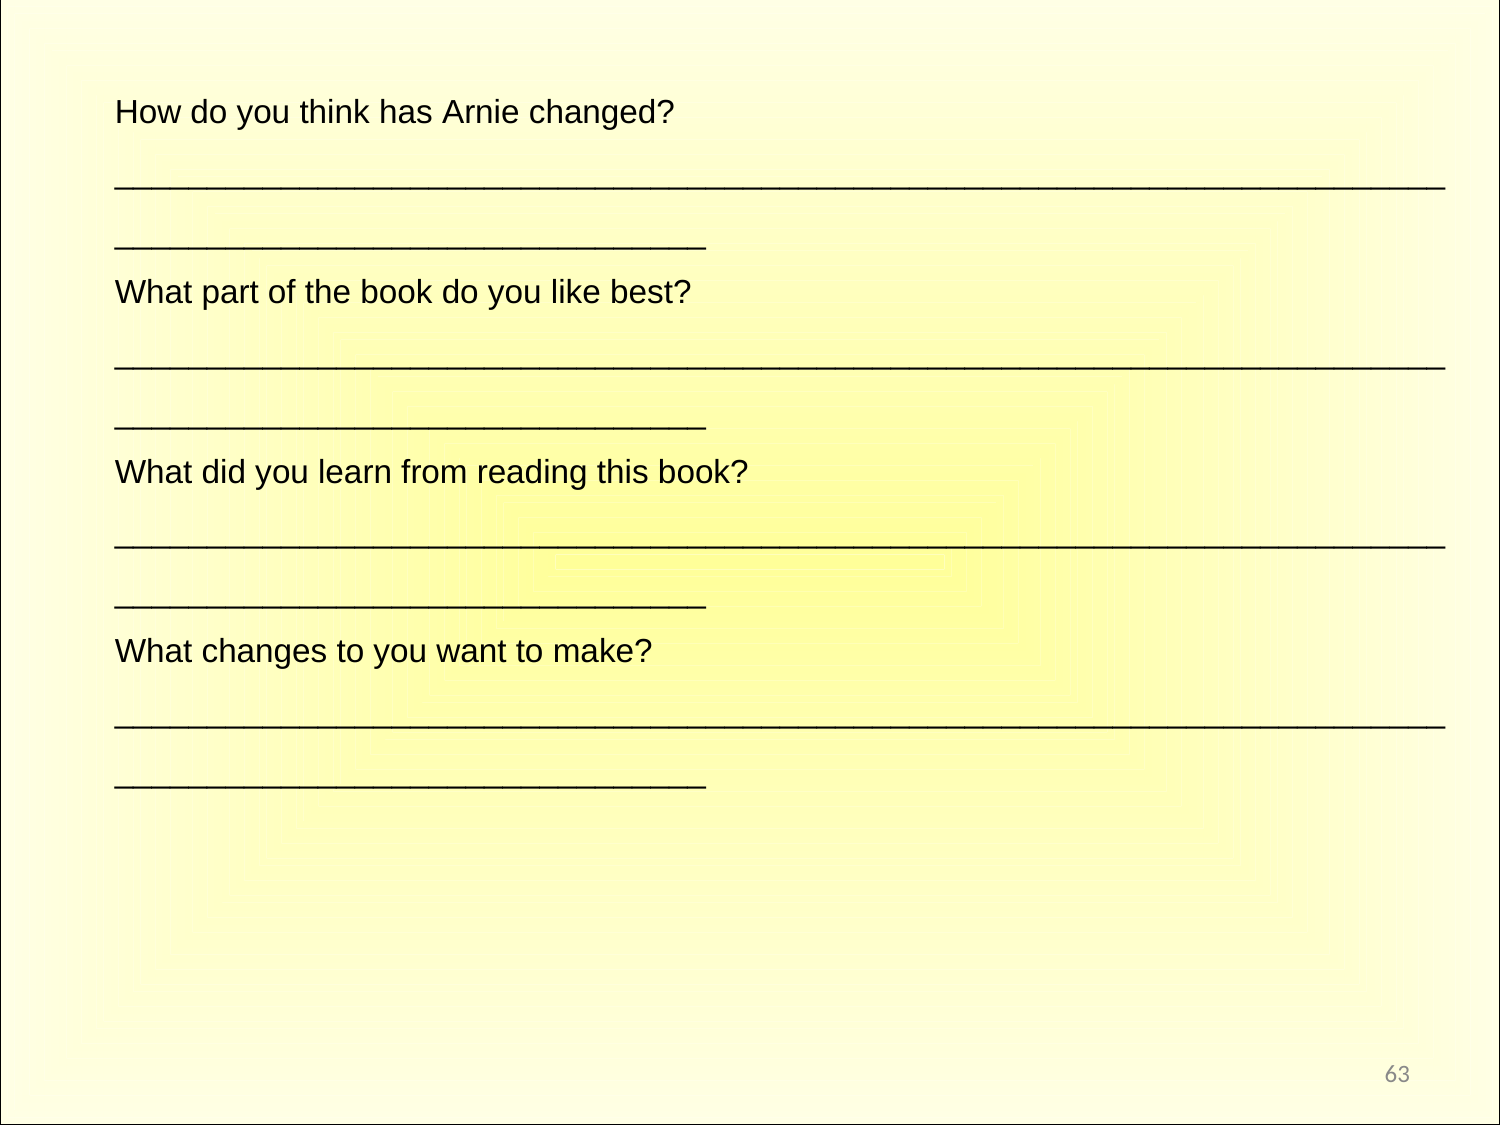

How do you think has Arnie changed?
________________________________________________________________________________________________________
What part of the book do you like best?
________________________________________________________________________________________________________
What did you learn from reading this book?
________________________________________________________________________________________________________
What changes to you want to make?
________________________________________________________________________________________________________